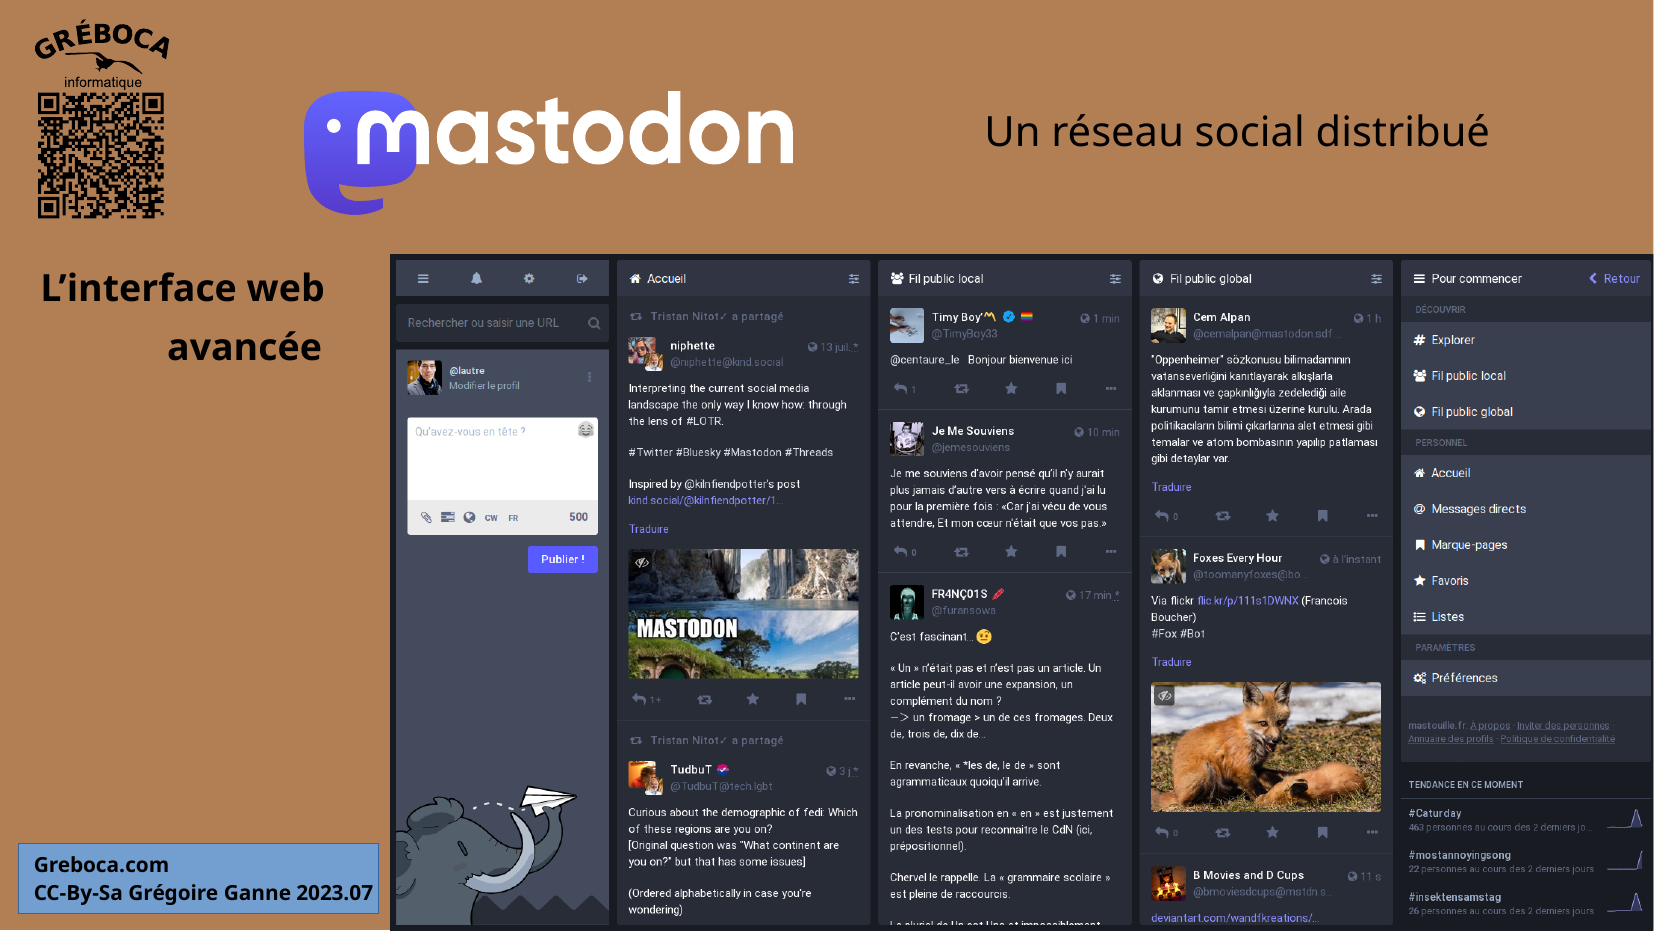

# Un réseau social distribué
L’interface web
 avancée
Greboca.com
CC-By-Sa Grégoire Ganne 2023.07